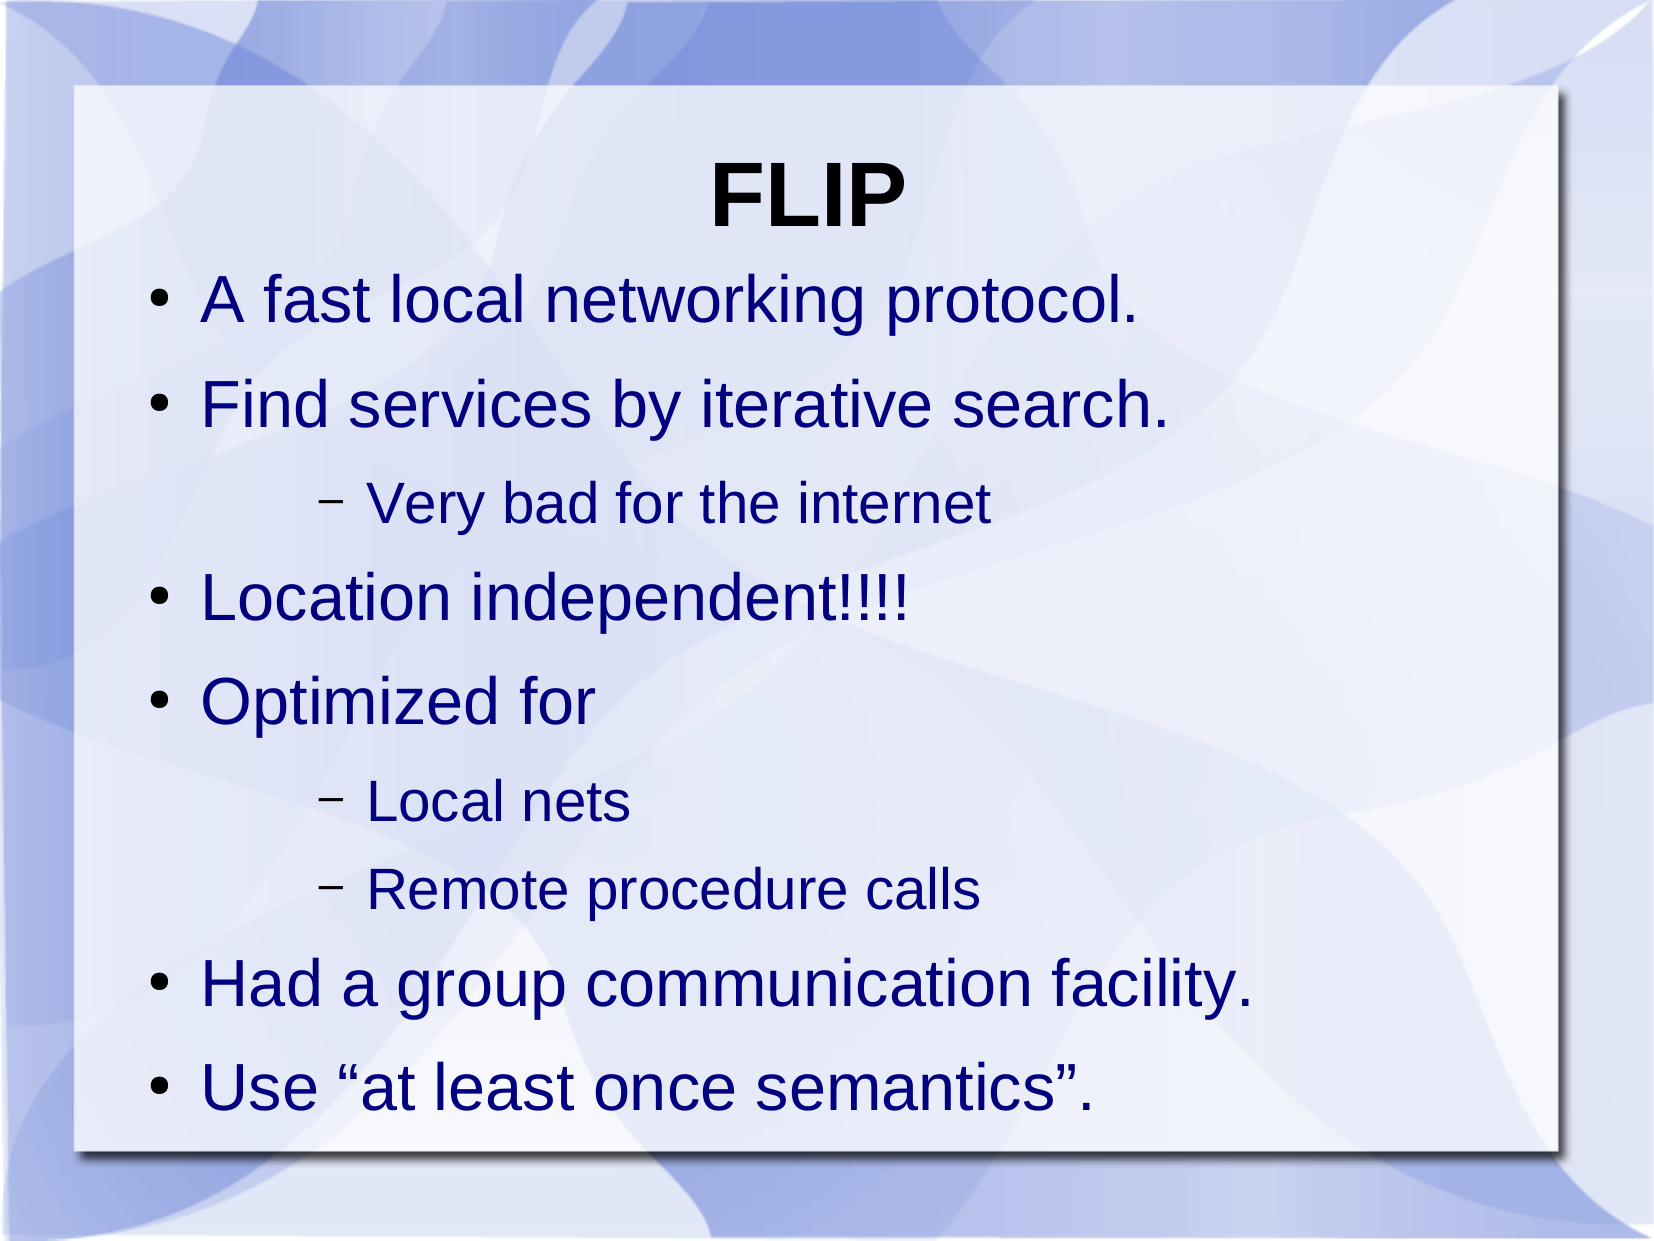

# FLIP
A fast local networking protocol.
Find services by iterative search.
Very bad for the internet
Location independent!!!!
Optimized for
Local nets
Remote procedure calls
Had a group communication facility.
Use “at least once semantics”.